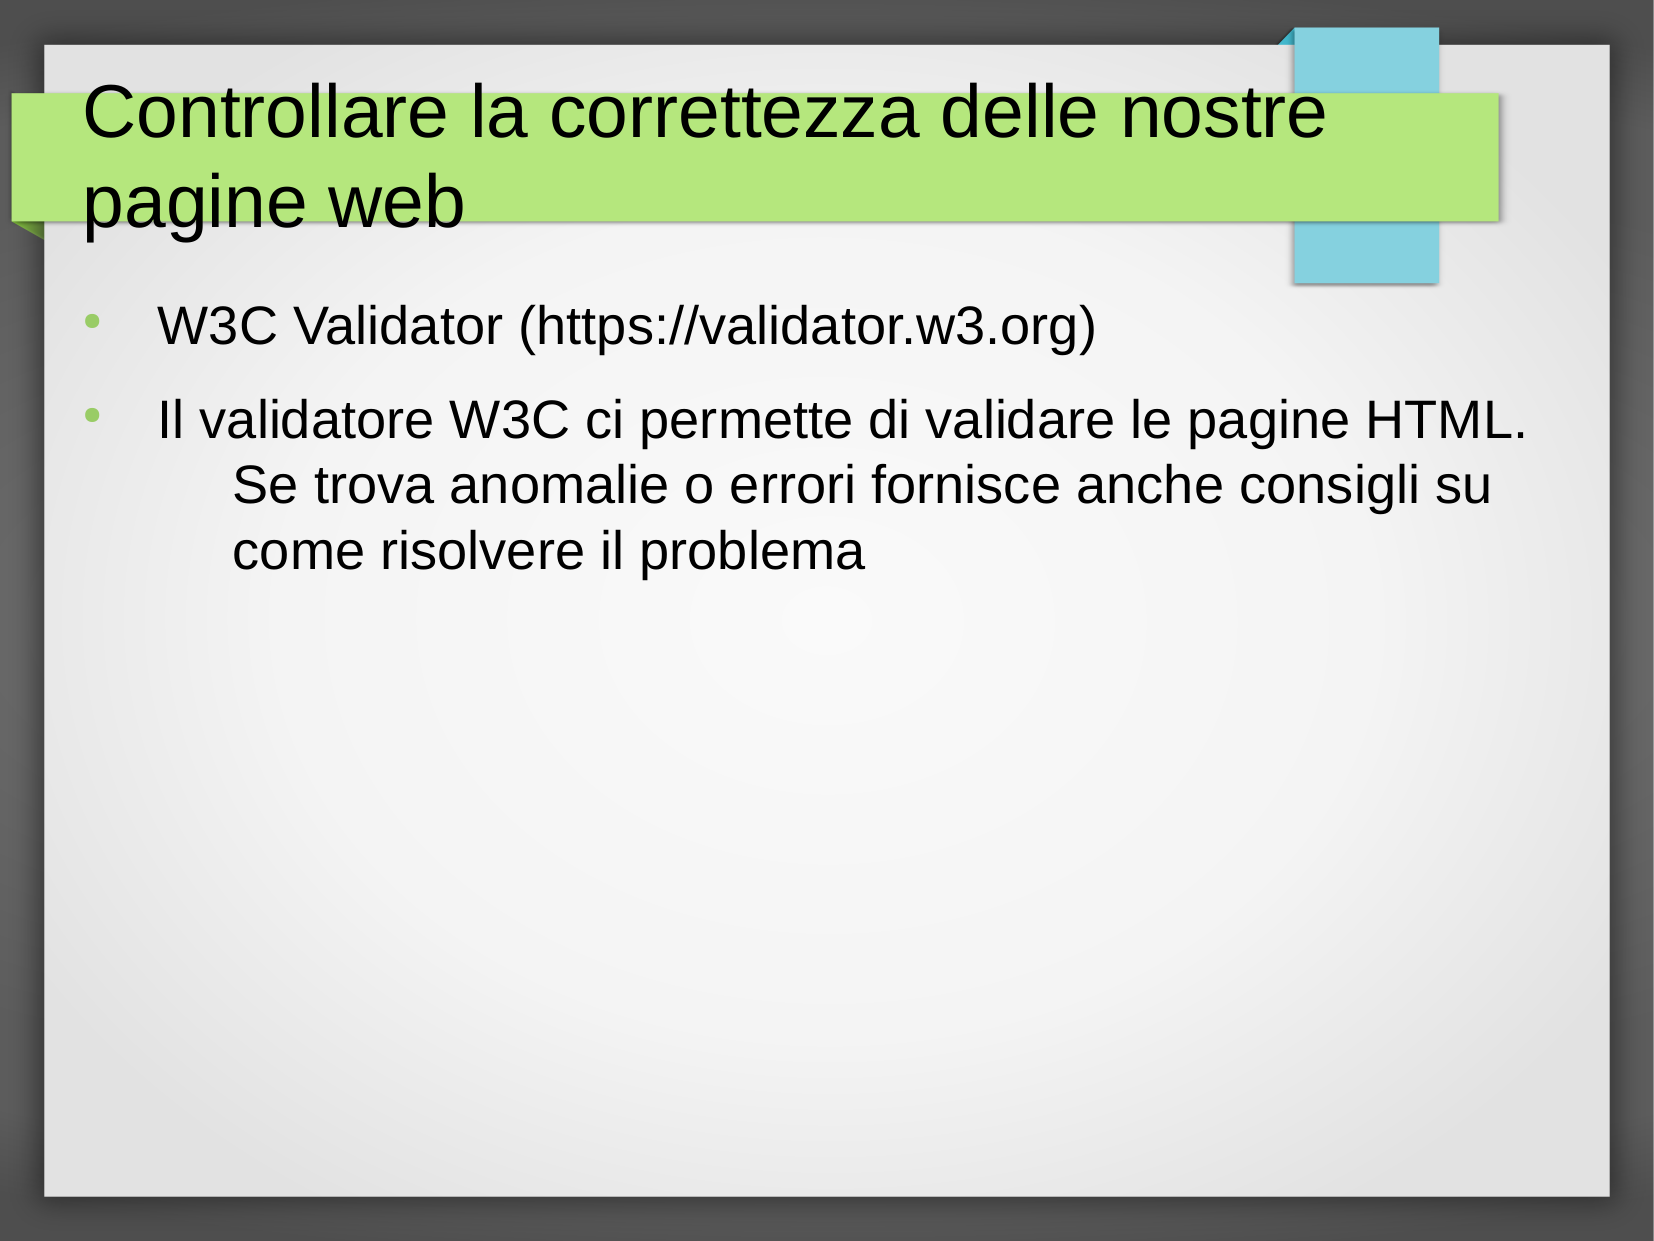

# Controllare la correttezza delle nostre pagine web
W3C Validator (https://validator.w3.org)
Il validatore W3C ci permette di validare le pagine HTML. Se trova anomalie o errori fornisce anche consigli su come risolvere il problema